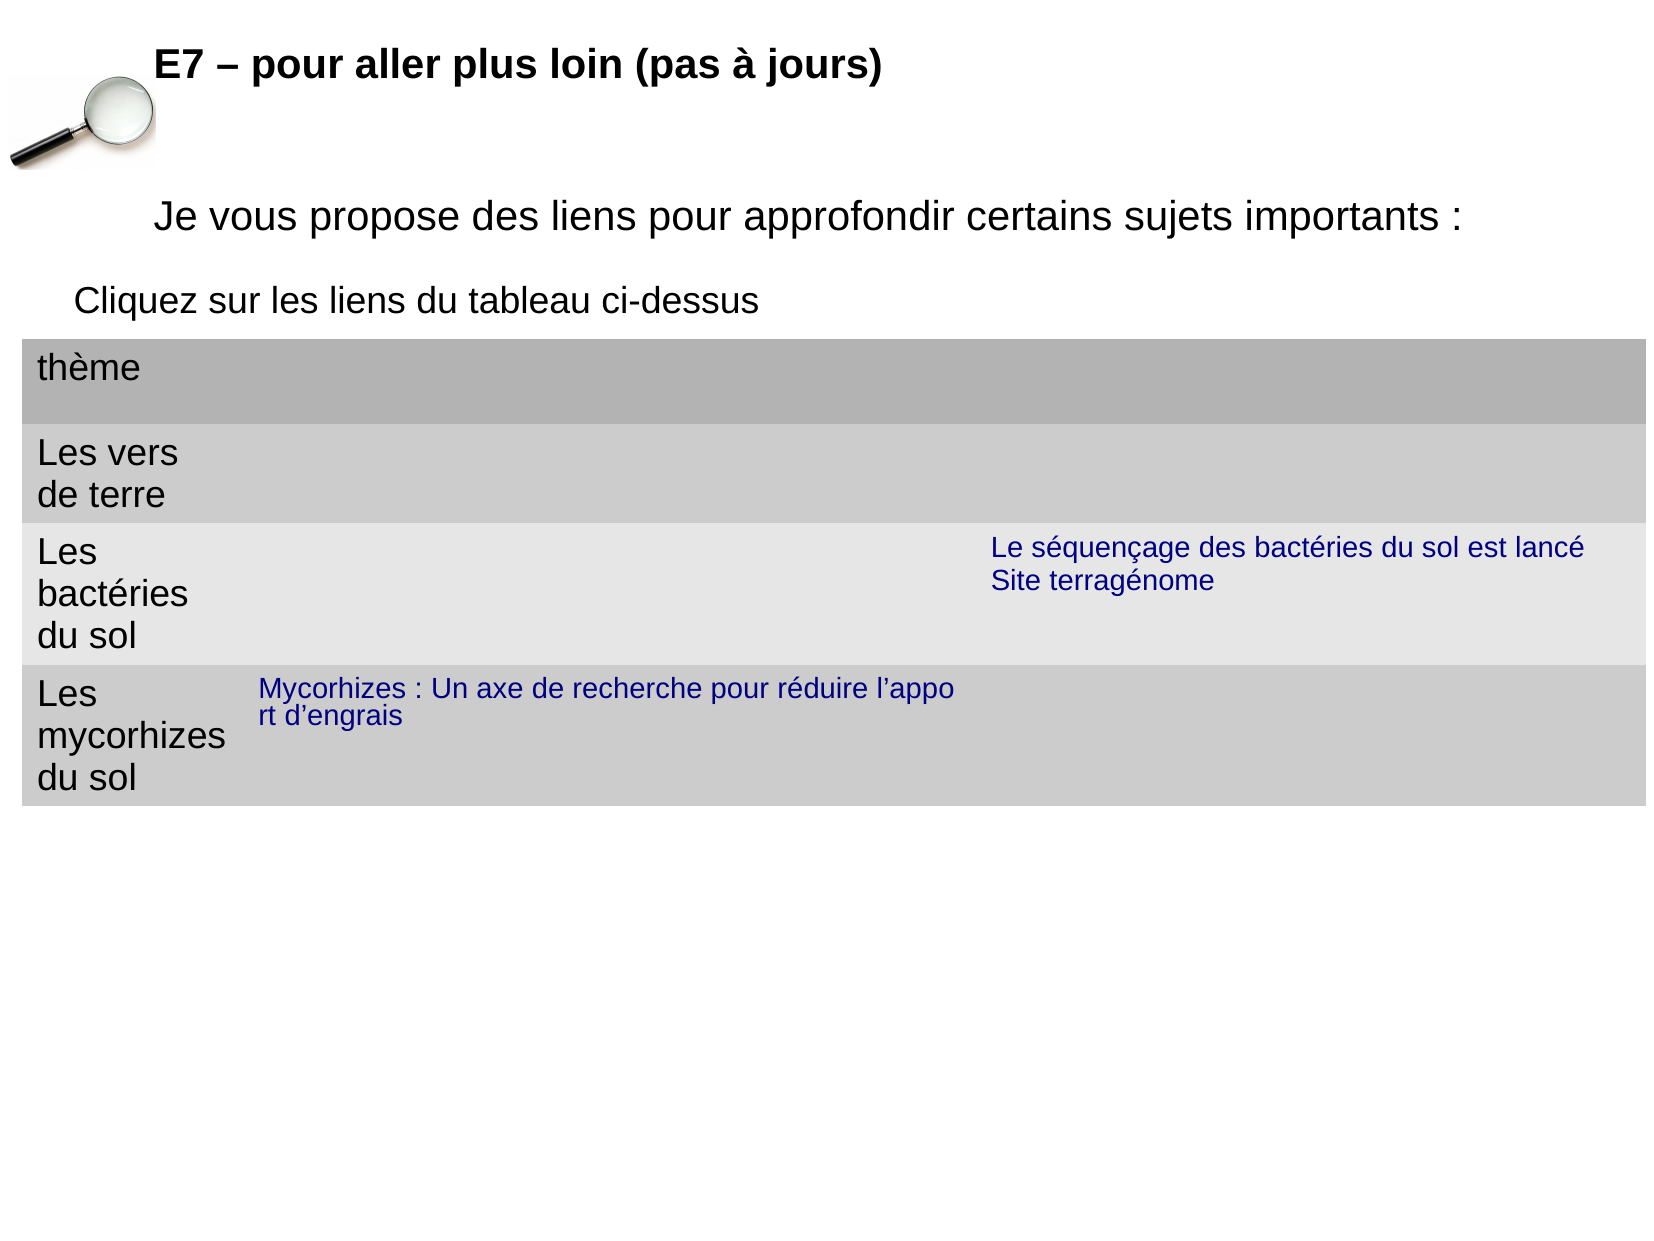

# E7 – pour aller plus loin (pas à jours)
Je vous propose des liens pour approfondir certains sujets importants :
Cliquez sur les liens du tableau ci-dessus
| thème | | |
| --- | --- | --- |
| Les vers de terre | | |
| Les bactéries du sol | | Le séquençage des bactéries du sol est lancé Site terragénome |
| Les mycorhizes du sol | Mycorhizes : Un axe de recherche pour réduire l’apport d’engrais | |